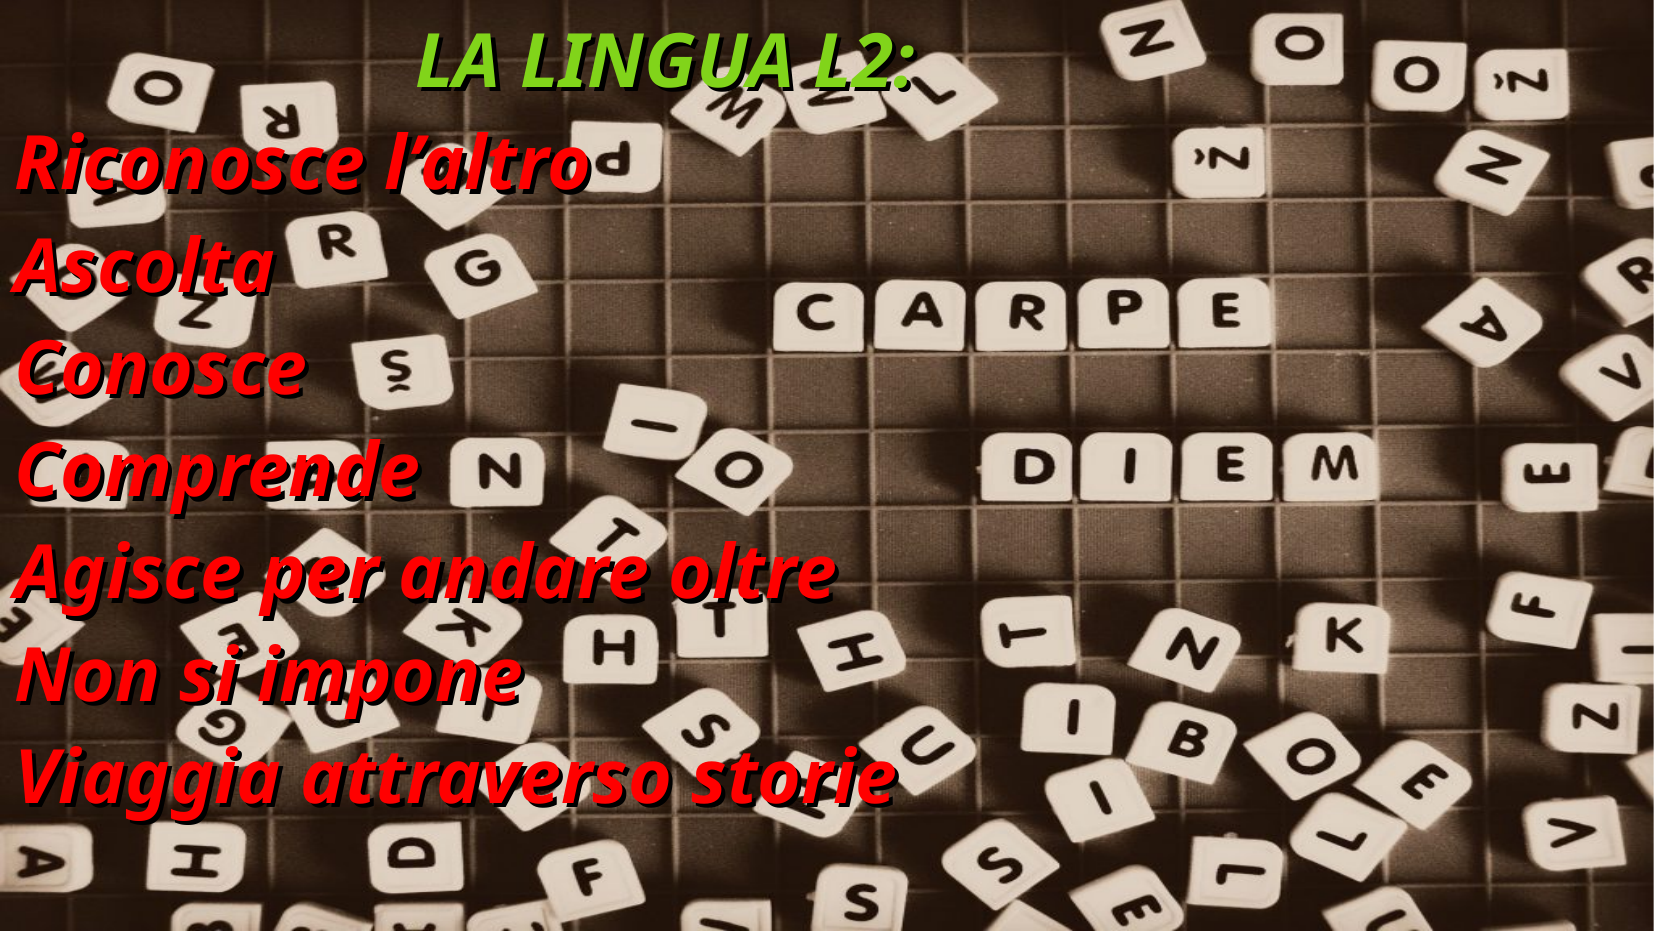

LA LINGUA L2:
Riconosce l’altro
Ascolta
Conosce
Comprende
Agisce per andare oltre
Non si impone
Viaggia attraverso storie